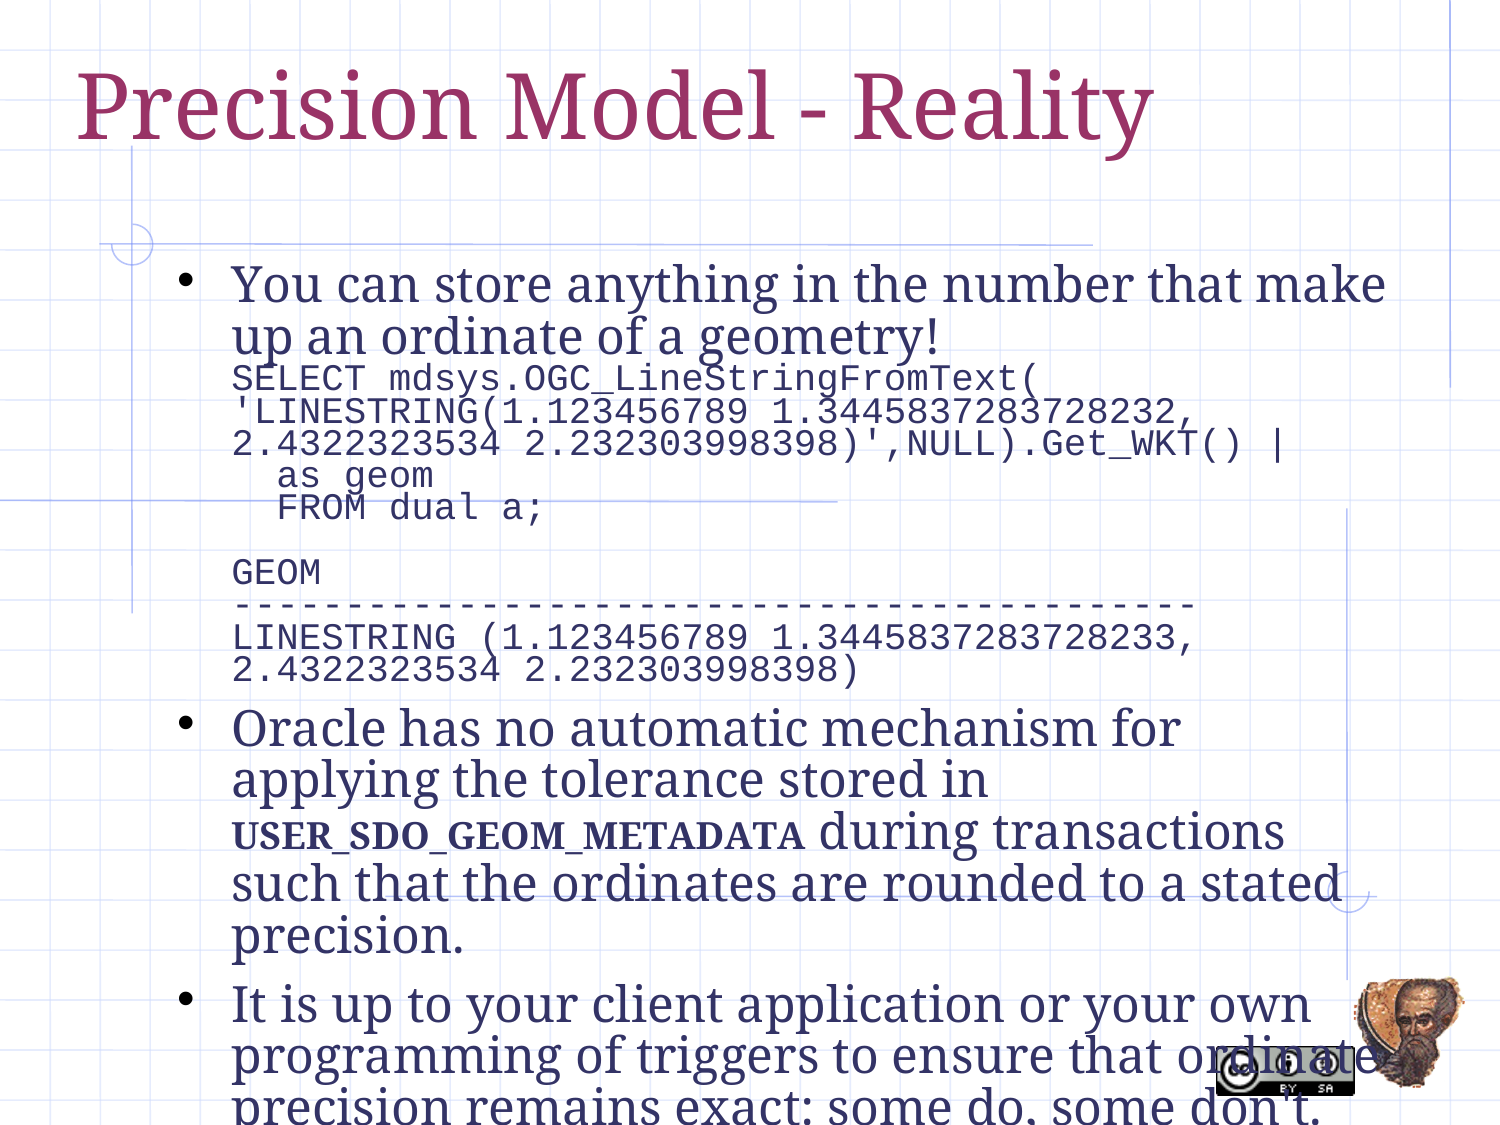

# Precision Model - Reality
You can store anything in the number that make up an ordinate of a geometry!
SELECT mdsys.OGC_LineStringFromText(
'LINESTRING(1.123456789 1.3445837283728232, 2.4322323534 2.232303998398)',NULL).Get_WKT() |
 as geom
 FROM dual a;
GEOM
-------------------------------------------
LINESTRING (1.123456789 1.3445837283728233, 2.4322323534 2.232303998398)
Oracle has no automatic mechanism for applying the tolerance stored in USER_SDO_GEOM_METADATA during transactions such that the ordinates are rounded to a stated precision.
It is up to your client application or your own programming of triggers to ensure that ordinate precision remains exact: some do, some don't.